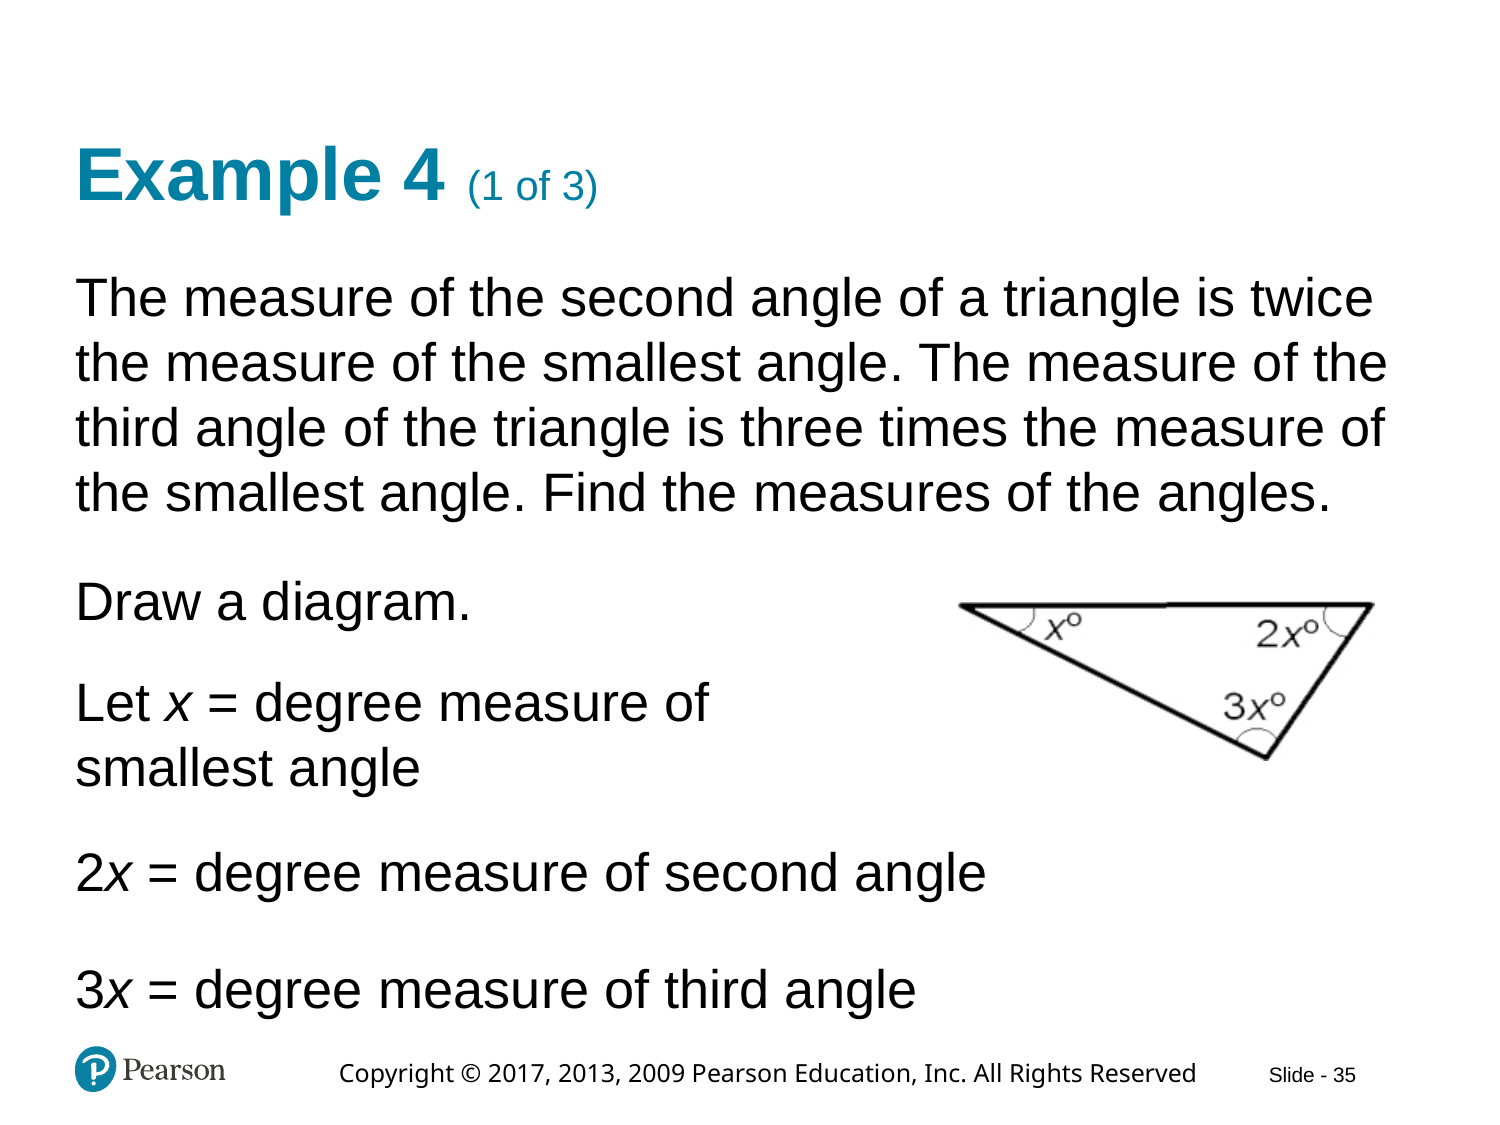

# Example 4 (1 of 3)
The measure of the second angle of a triangle is twice the measure of the smallest angle. The measure of the third angle of the triangle is three times the measure of the smallest angle. Find the measures of the angles.
Draw a diagram.
Let x = degree measure of smallest angle
2x = degree measure of second angle
3x = degree measure of third angle